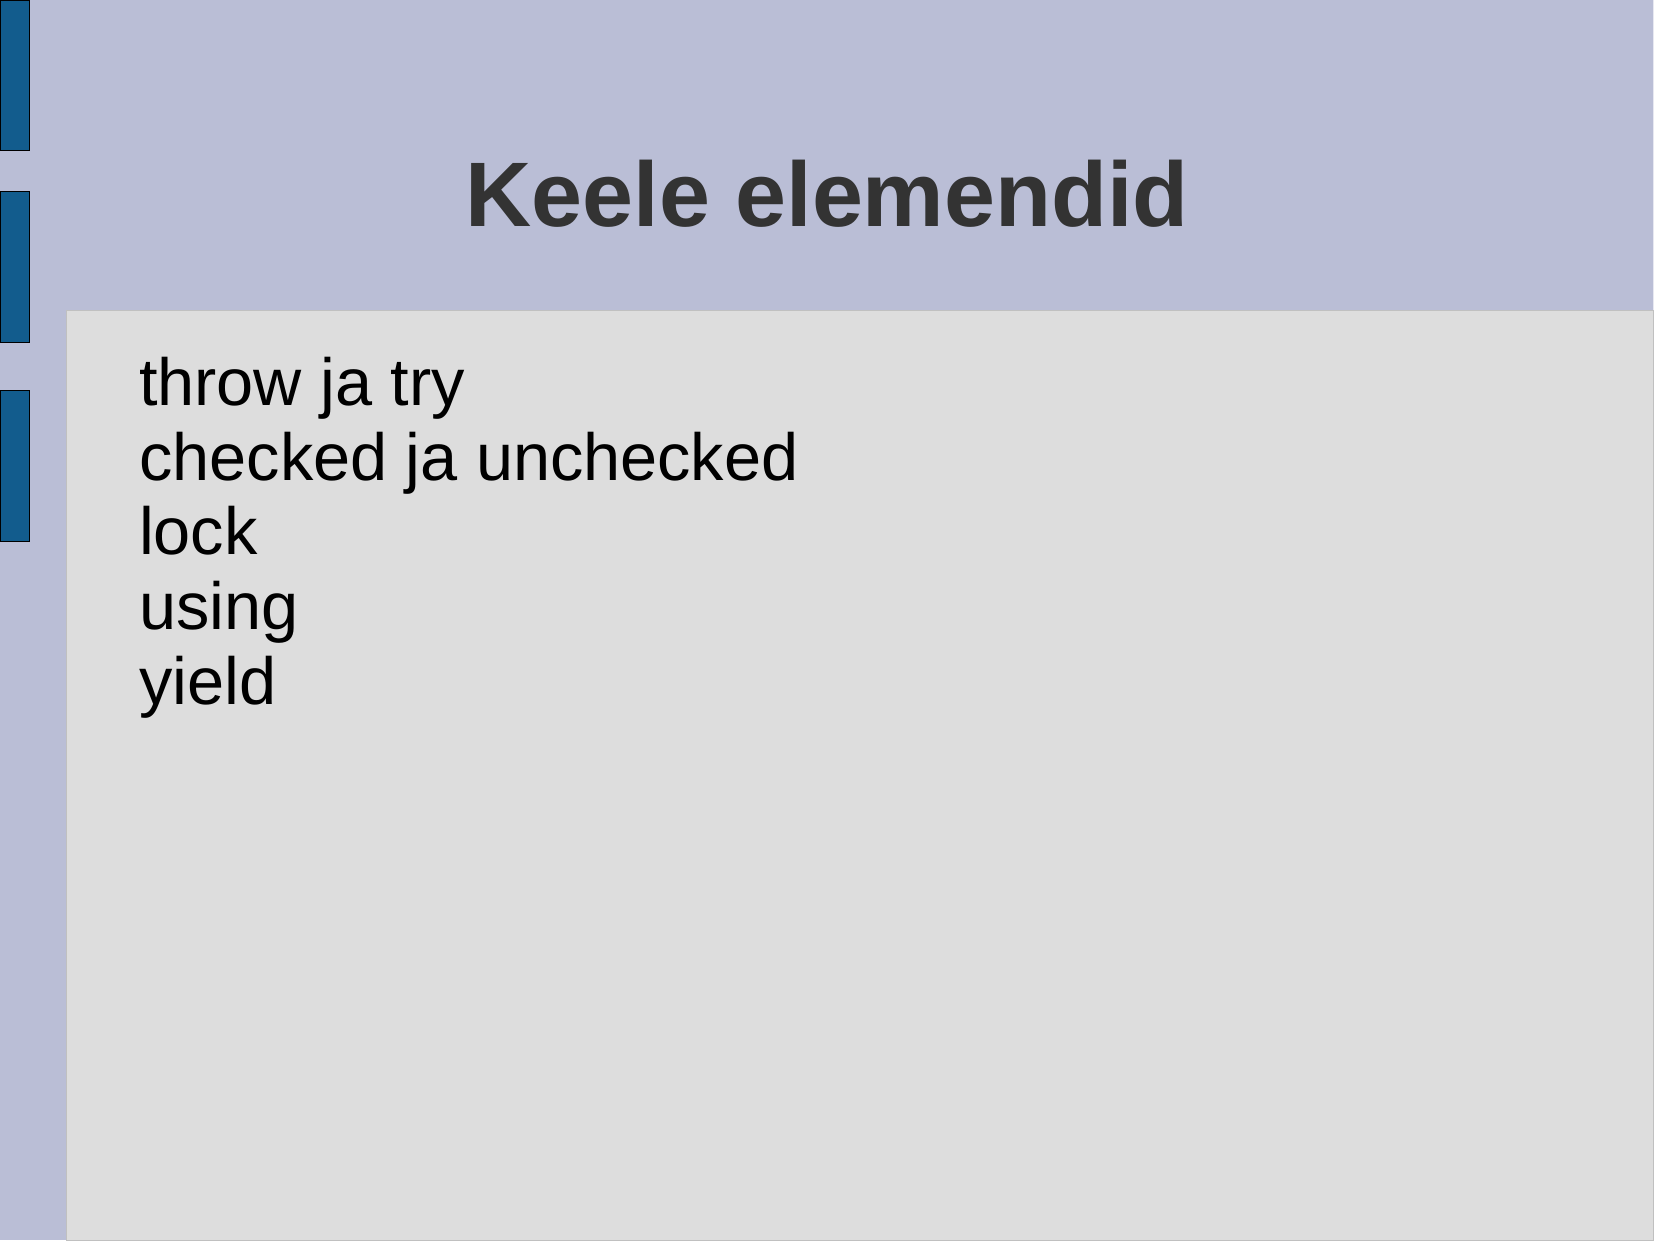

# Keele elemendid
throw ja try
checked ja unchecked
lock
using
yield